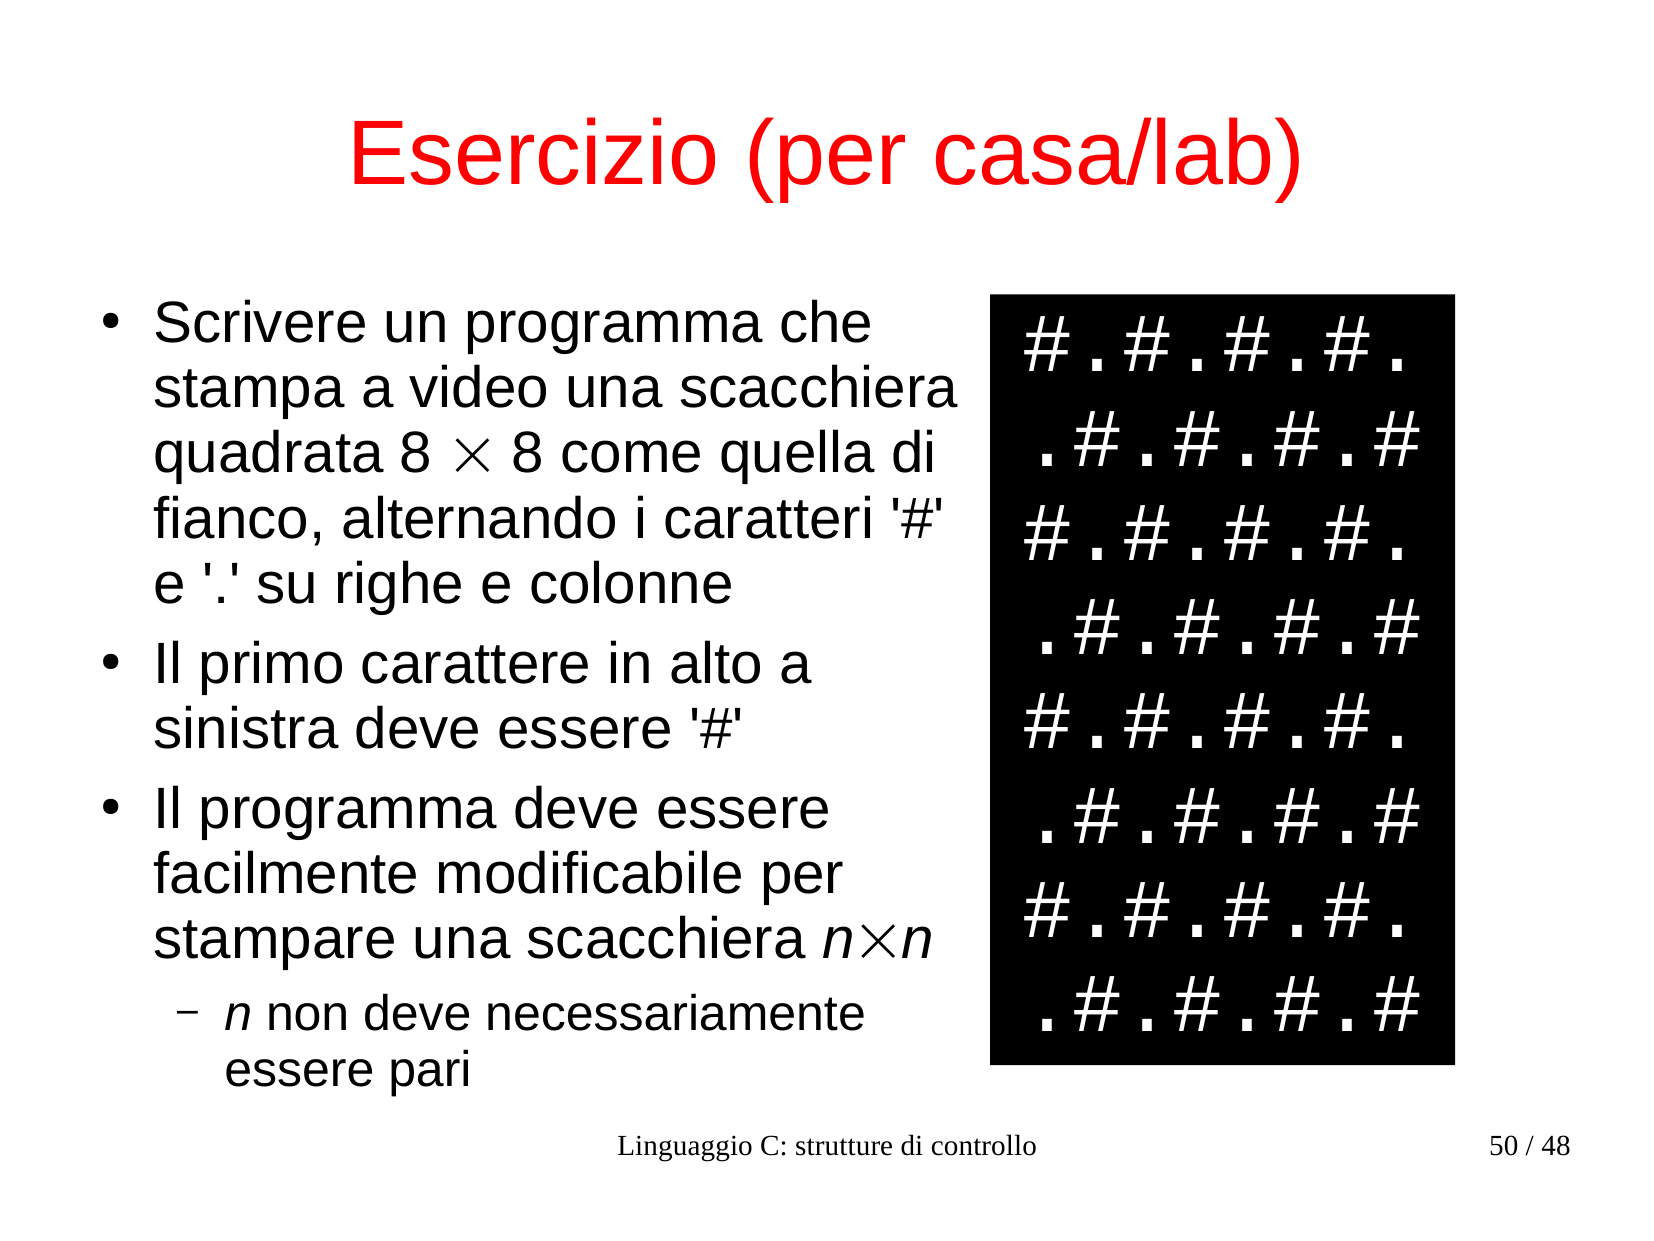

# Esercizio (per casa/lab)
Scrivere un programma che stampa a video una scacchiera quadrata 8 ´ 8 come quella di fianco, alternando i caratteri '#' e '.' su righe e colonne
Il primo carattere in alto a sinistra deve essere '#'
Il programma deve essere facilmente modificabile per stampare una scacchiera n´n
n non deve necessariamente essere pari
#.#.#.#.
.#.#.#.#
#.#.#.#.
.#.#.#.#
#.#.#.#.
.#.#.#.#
#.#.#.#.
.#.#.#.#
Linguaggio C: strutture di controllo
50